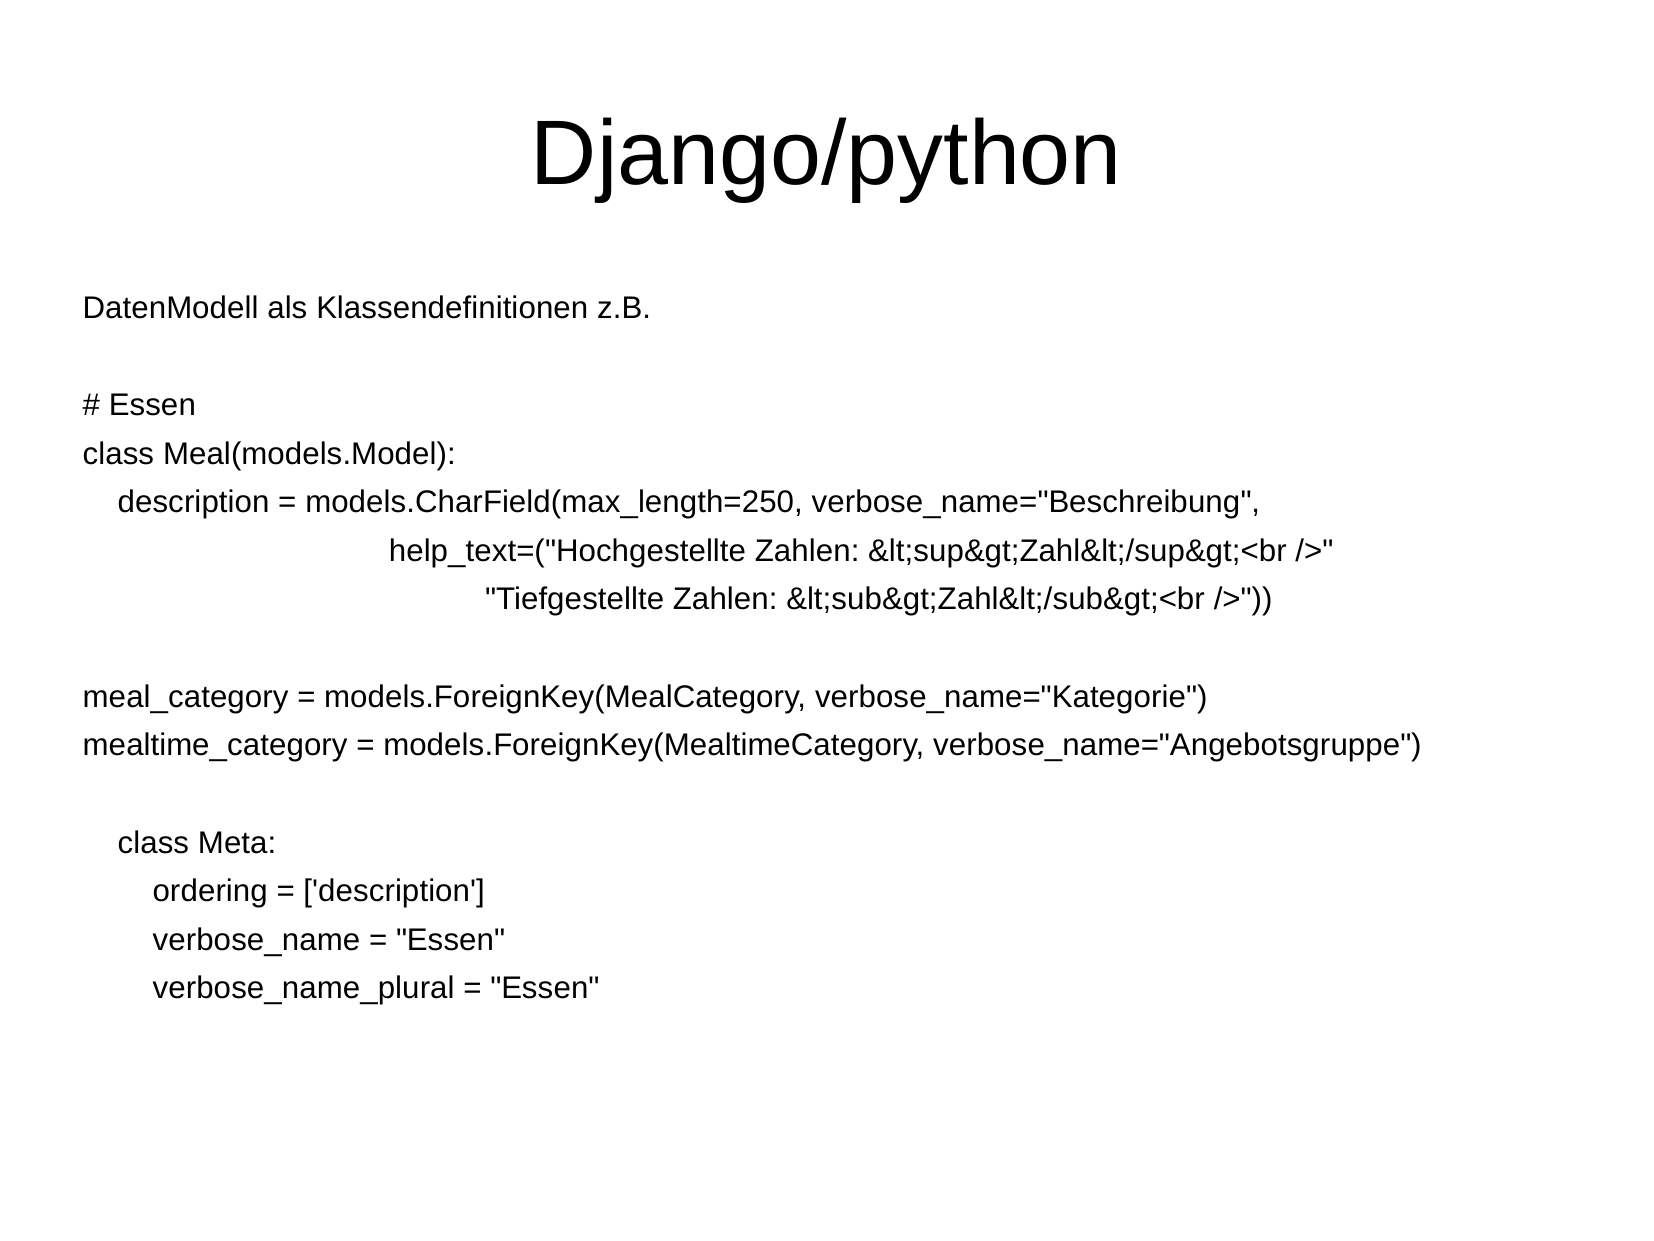

# Django/python
DatenModell als Klassendefinitionen z.B.
# Essen
class Meal(models.Model):
 description = models.CharField(max_length=250, verbose_name="Beschreibung",
 help_text=("Hochgestellte Zahlen: &lt;sup&gt;Zahl&lt;/sup&gt;<br />"
 "Tiefgestellte Zahlen: &lt;sub&gt;Zahl&lt;/sub&gt;<br />"))
meal_category = models.ForeignKey(MealCategory, verbose_name="Kategorie")
mealtime_category = models.ForeignKey(MealtimeCategory, verbose_name="Angebotsgruppe")
 class Meta:
 ordering = ['description']
 verbose_name = "Essen"
 verbose_name_plural = "Essen"